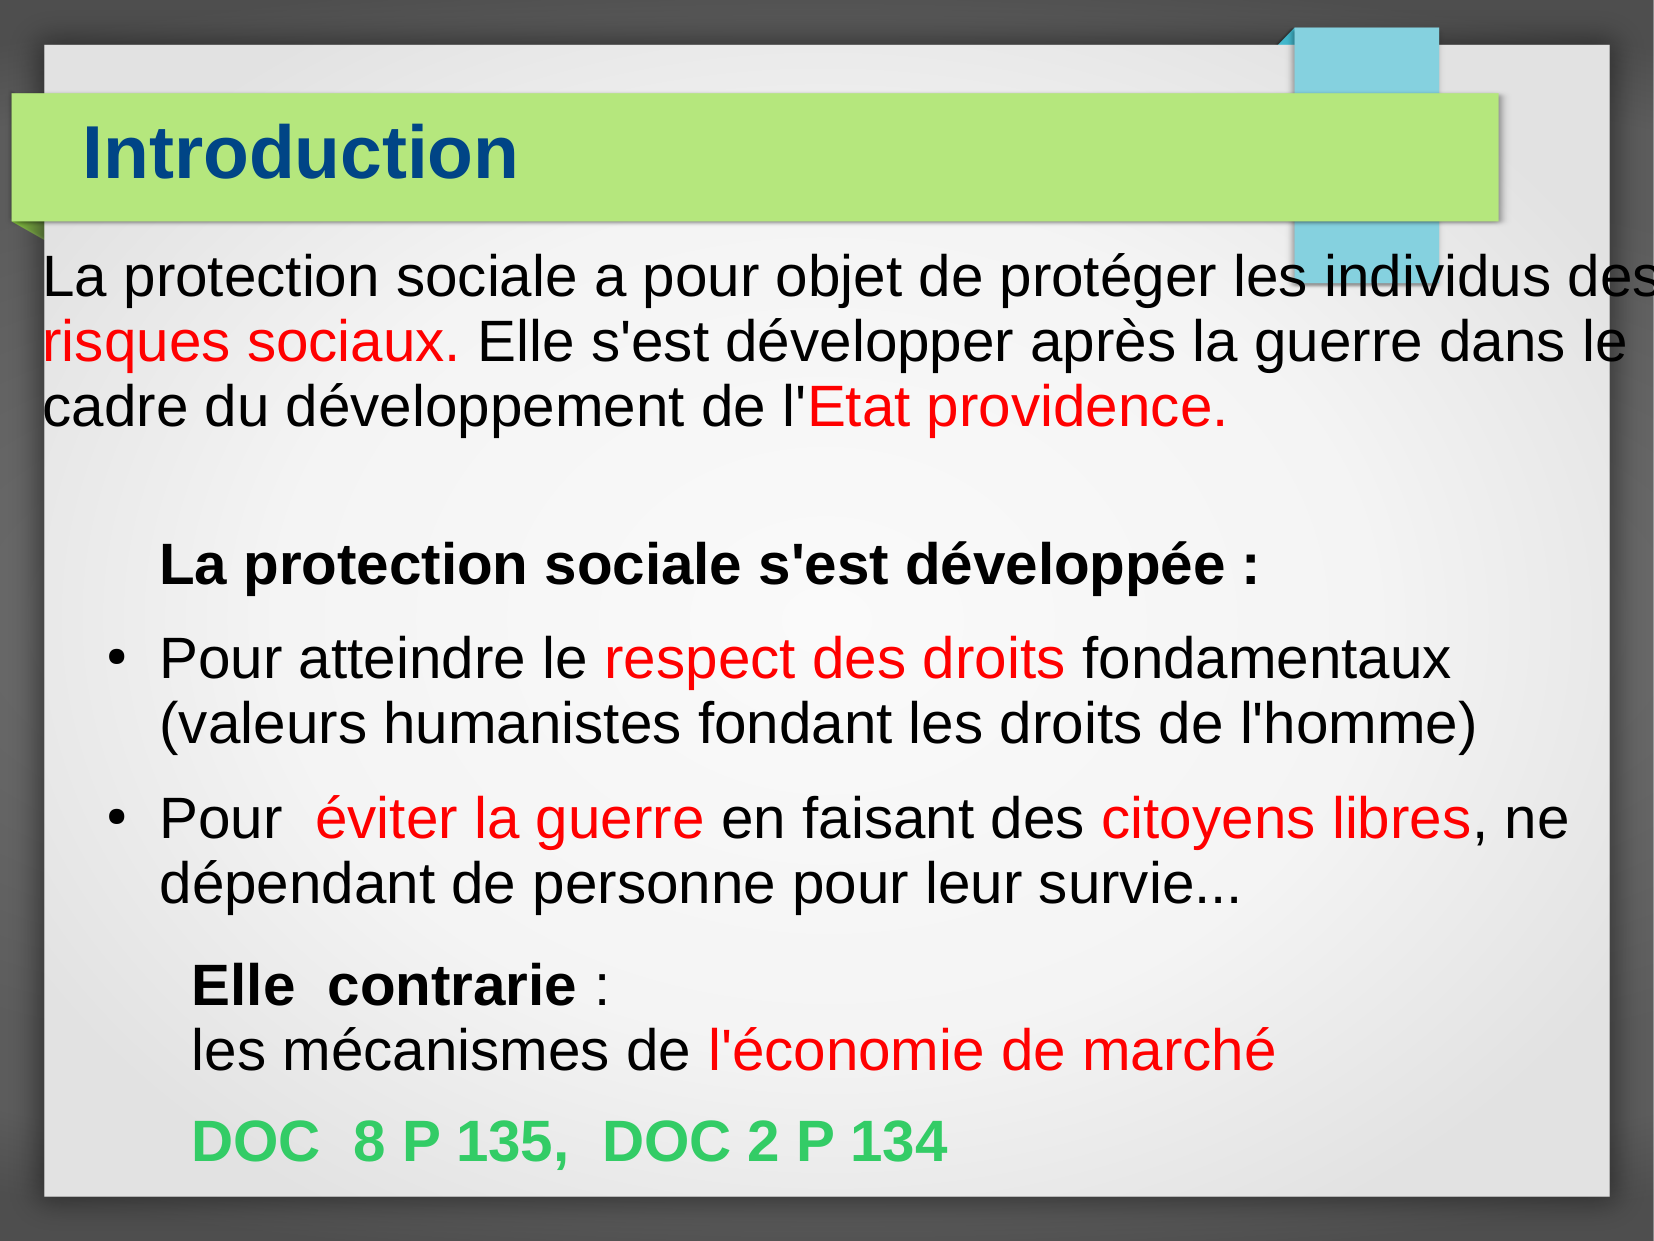

Introduction
La protection sociale a pour objet de protéger les individus des risques sociaux. Elle s'est développer après la guerre dans le cadre du développement de l'Etat providence.
# La protection sociale s'est développée :
Pour atteindre le respect des droits fondamentaux (valeurs humanistes fondant les droits de l'homme)
Pour éviter la guerre en faisant des citoyens libres, ne dépendant de personne pour leur survie...
Elle contrarie :
les mécanismes de l'économie de marché
DOC 8 P 135, DOC 2 P 134